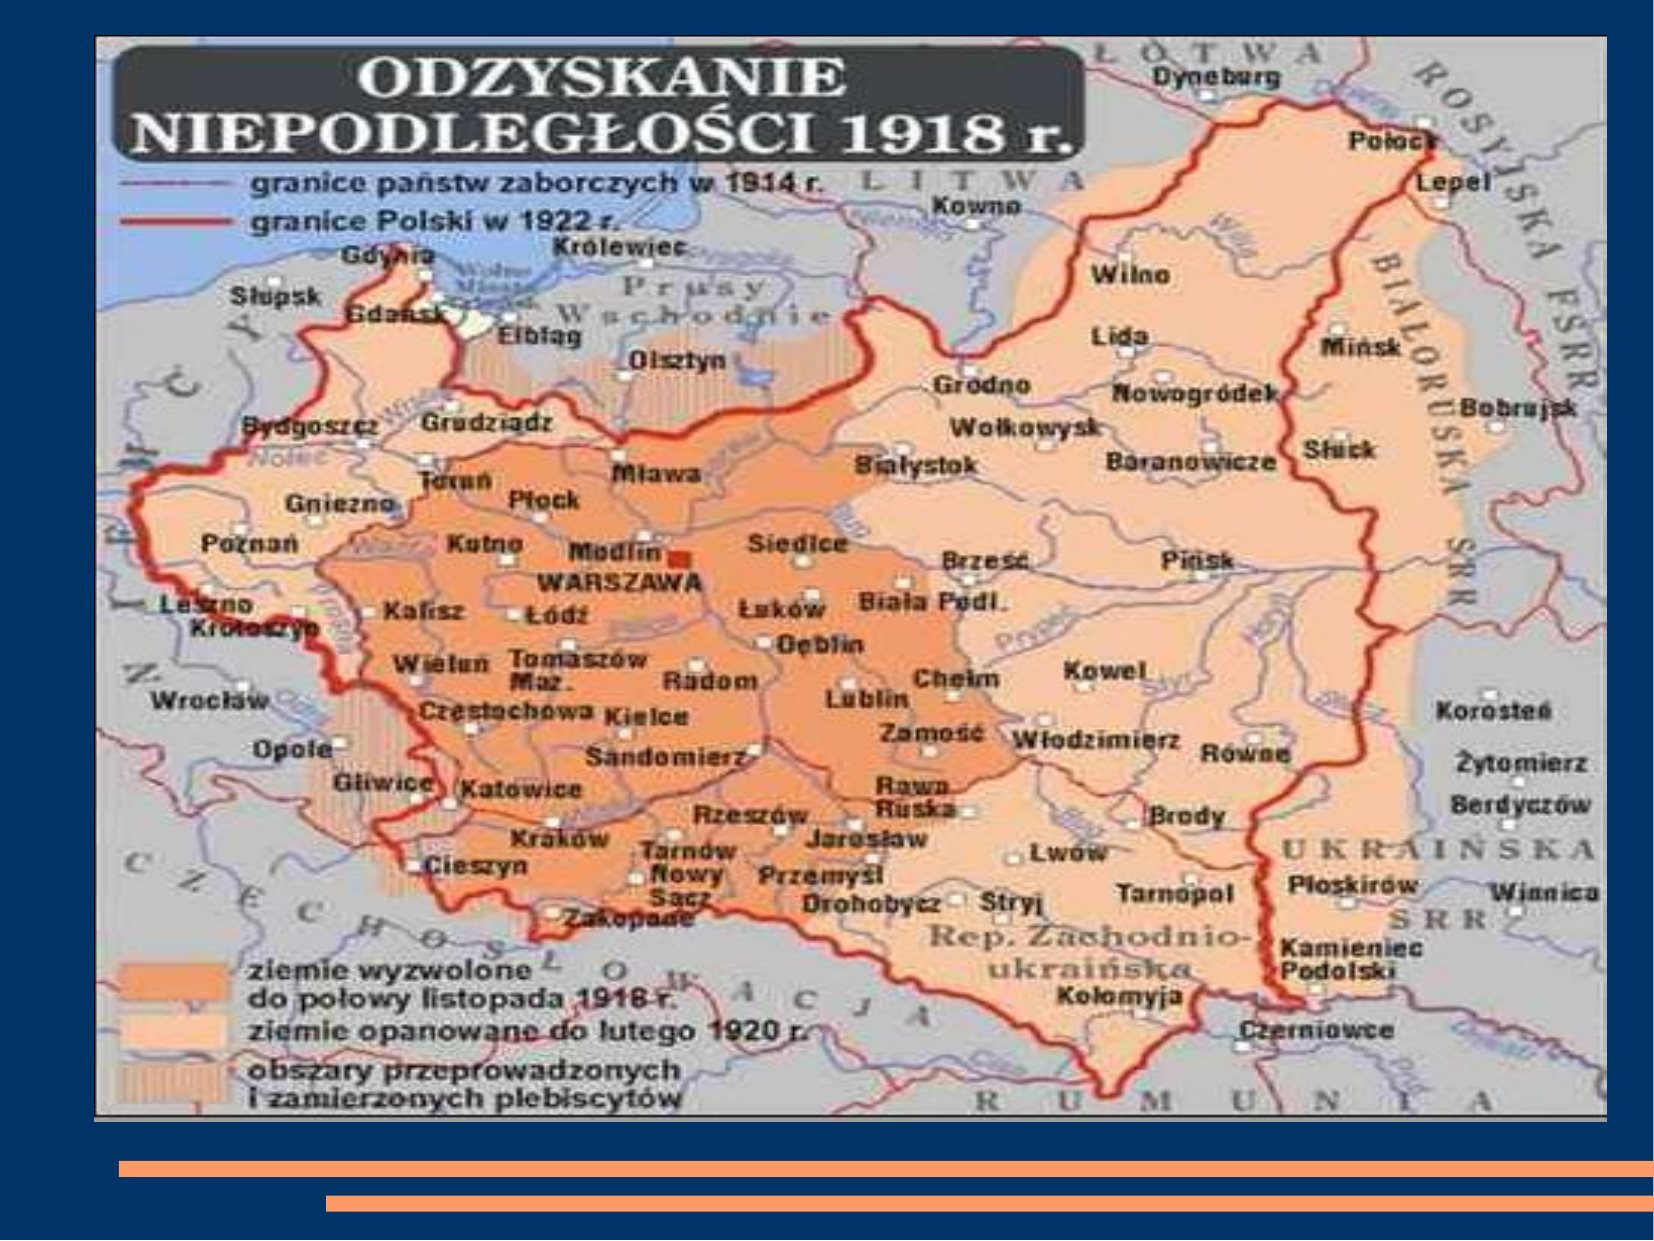

# Przegląd
Dokonaj streszczenia zasadniczych planów
Objaśnij długoterminową realizację